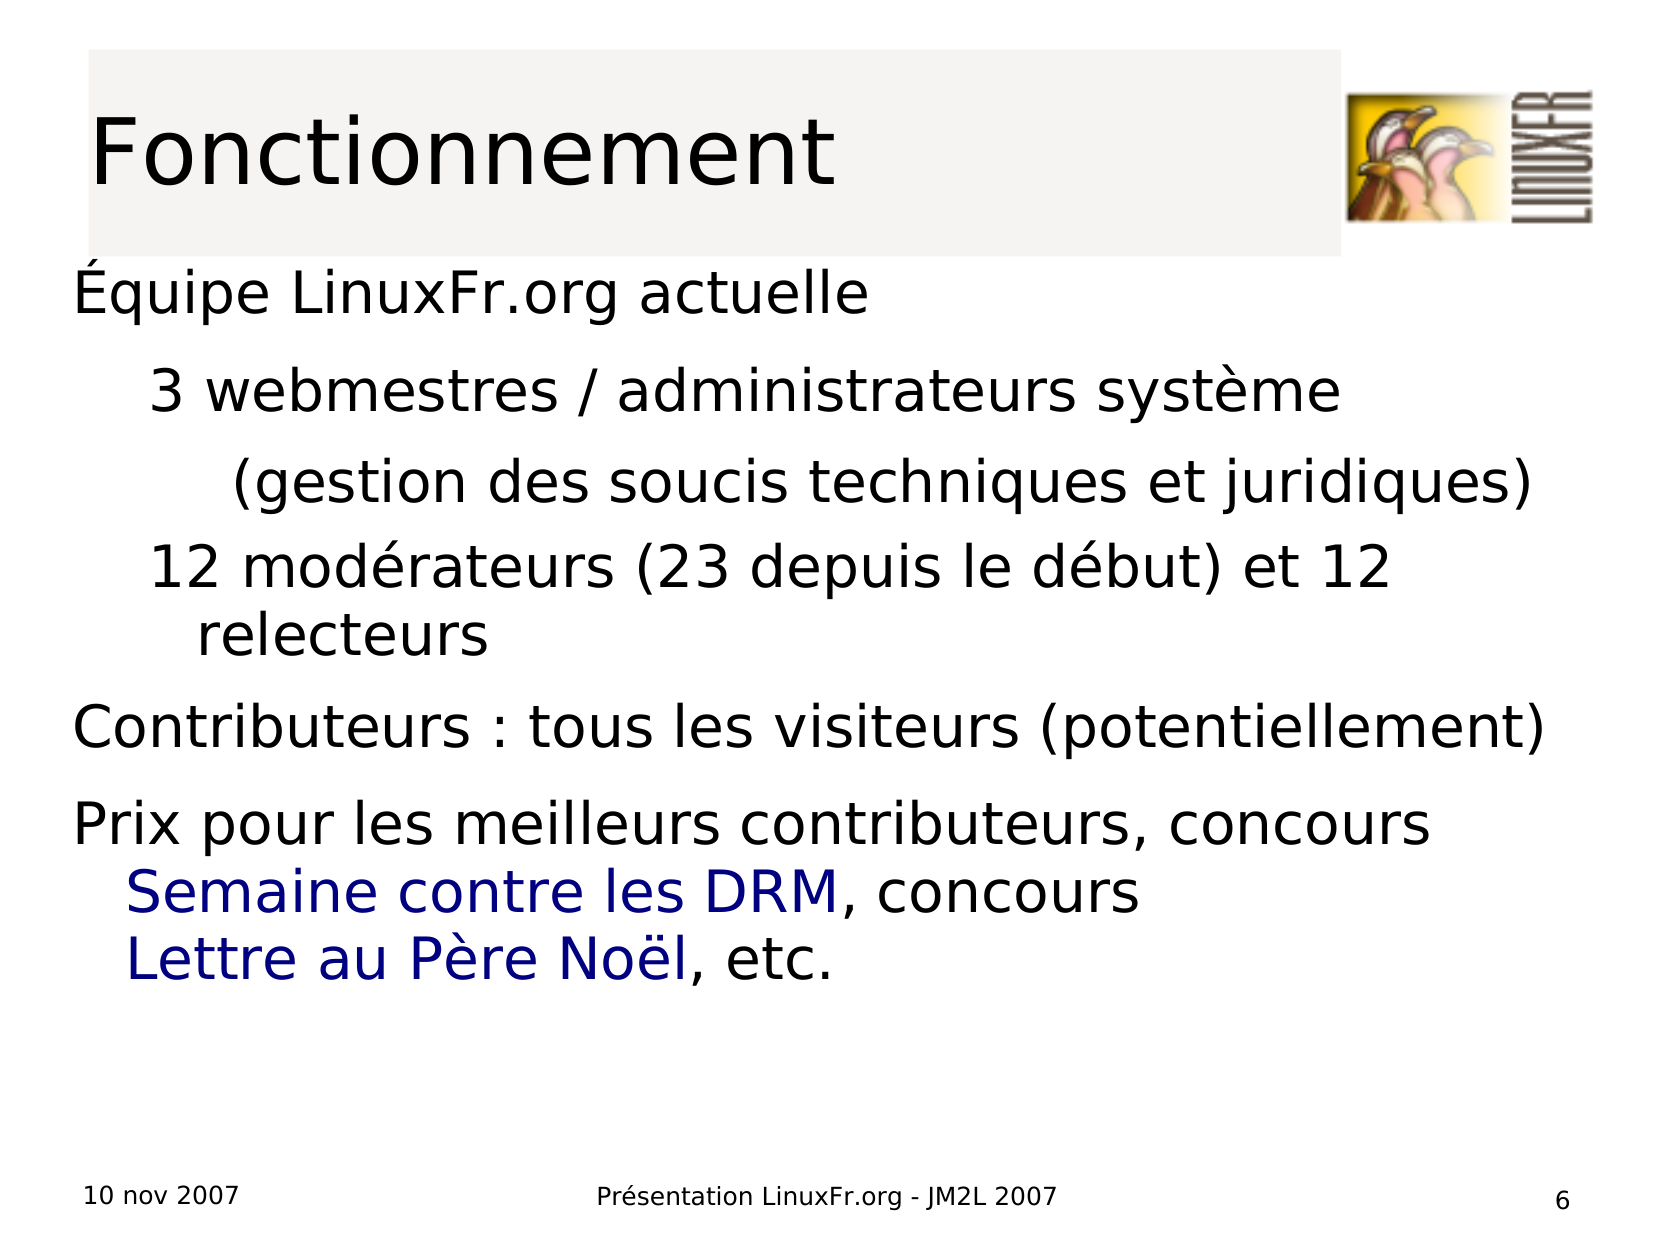

# Fonctionnement
Équipe LinuxFr.org actuelle
3 webmestres / administrateurs système
(gestion des soucis techniques et juridiques)
12 modérateurs (23 depuis le début) et 12 relecteurs
Contributeurs : tous les visiteurs (potentiellement)
Prix pour les meilleurs contributeurs, concours Semaine contre les DRM, concours Lettre au Père Noël, etc.
10 nov 2007
Présentation LinuxFr.org - JM2L 2007
6